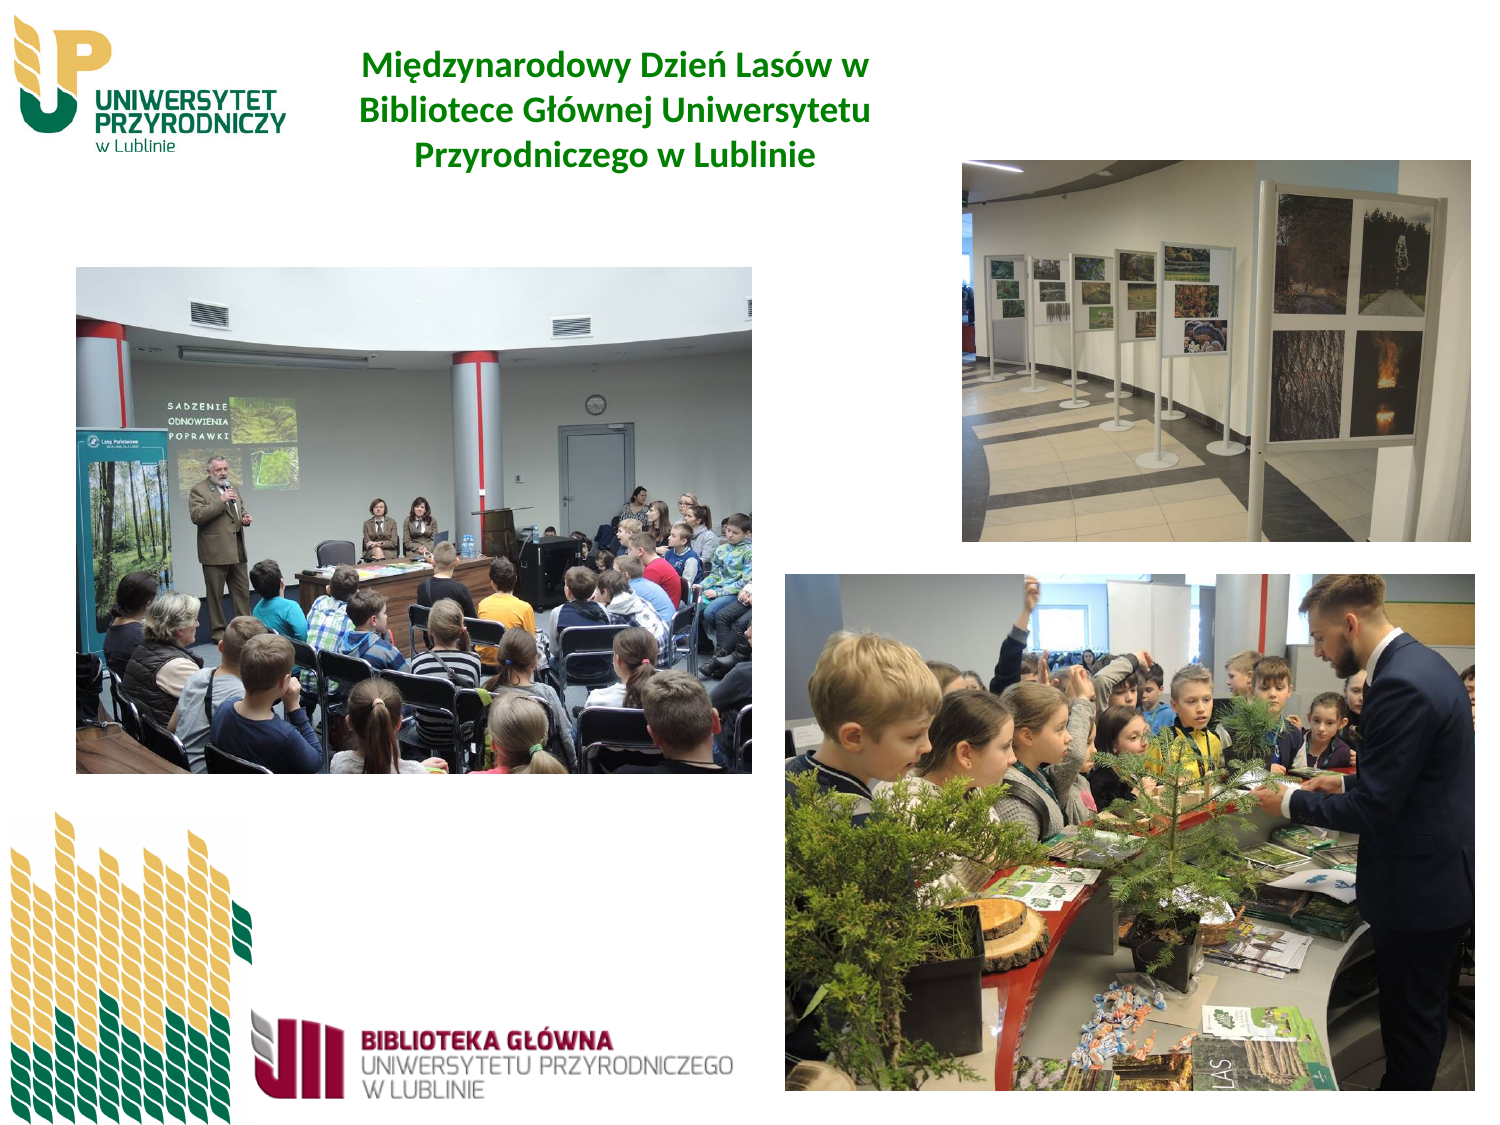

Międzynarodowy Dzień Lasów w Bibliotece Głównej Uniwersytetu Przyrodniczego w Lublinie